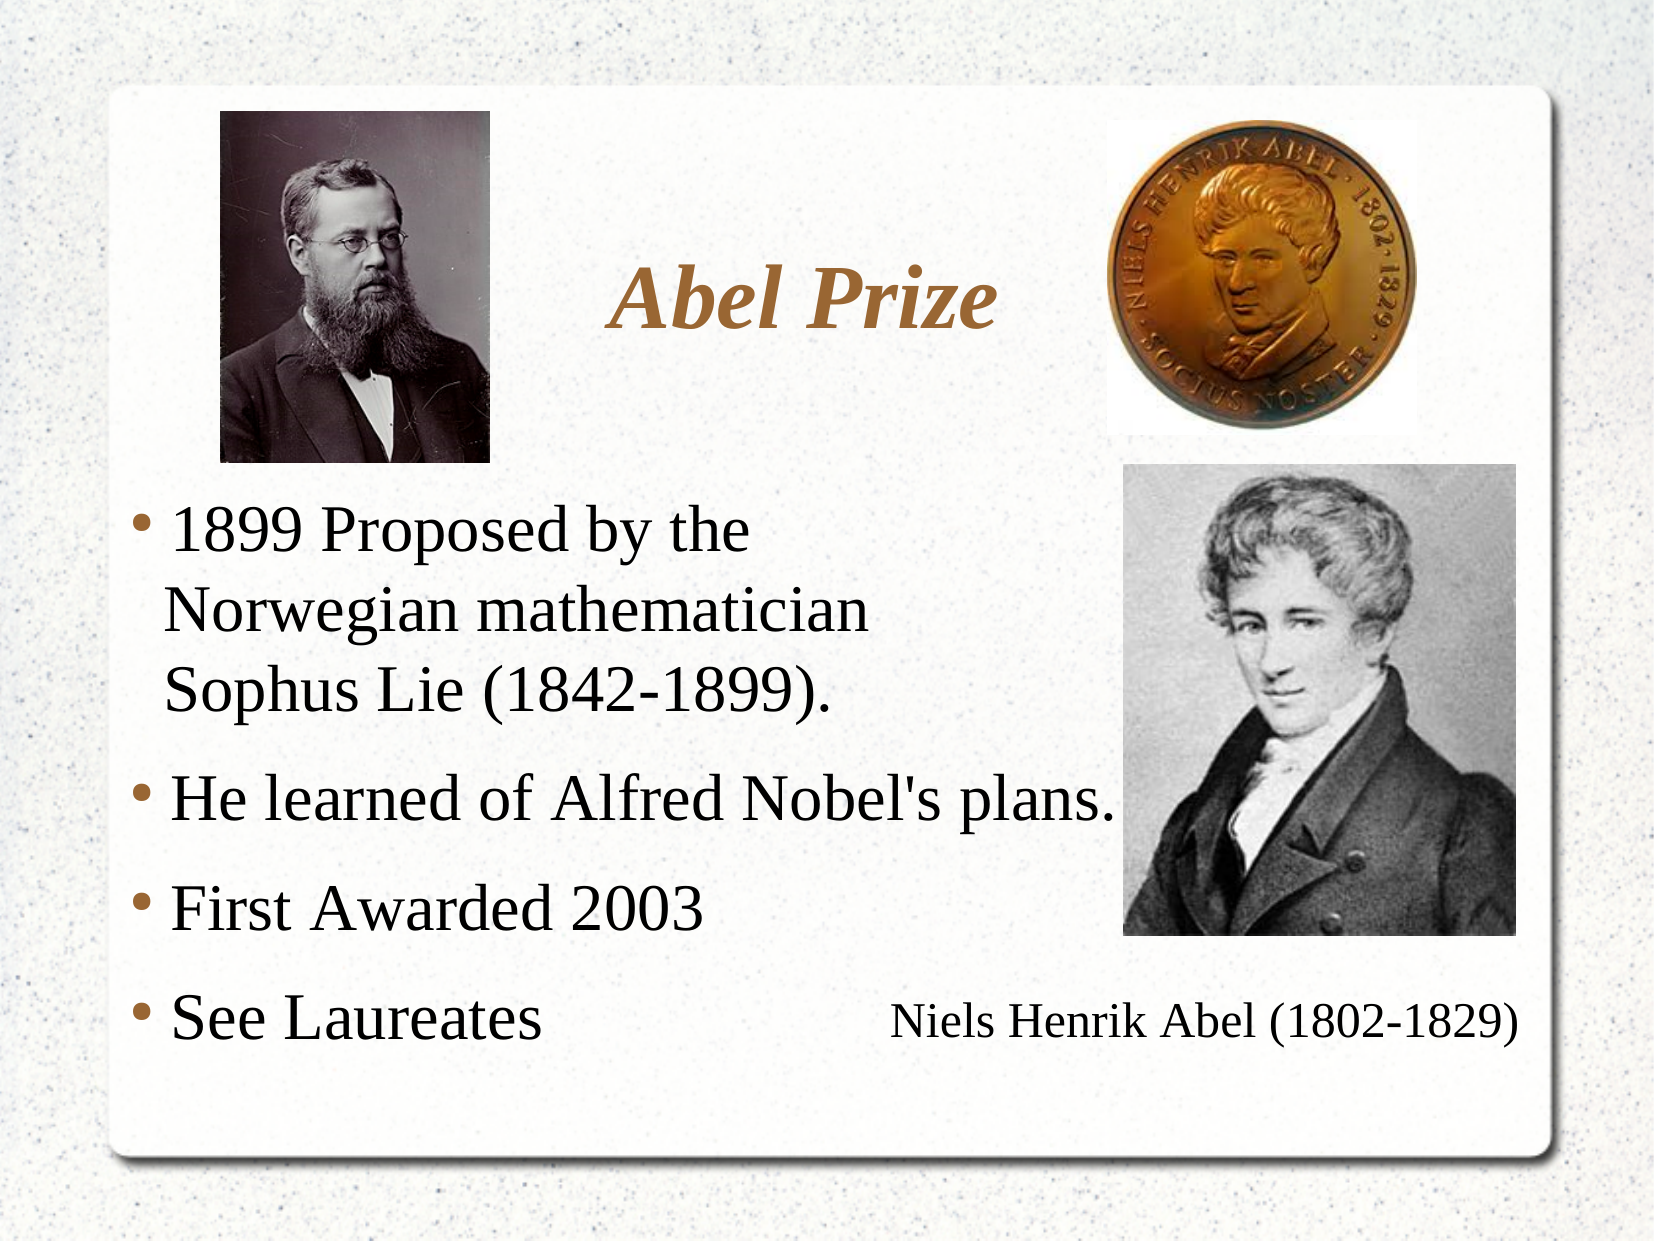

# Abel Prize
 1899 Proposed by the
 Norwegian mathematician
 Sophus Lie (1842-1899).
 He learned of Alfred Nobel's plans.
 First Awarded 2003
 See Laureates
Niels Henrik Abel (1802-1829)